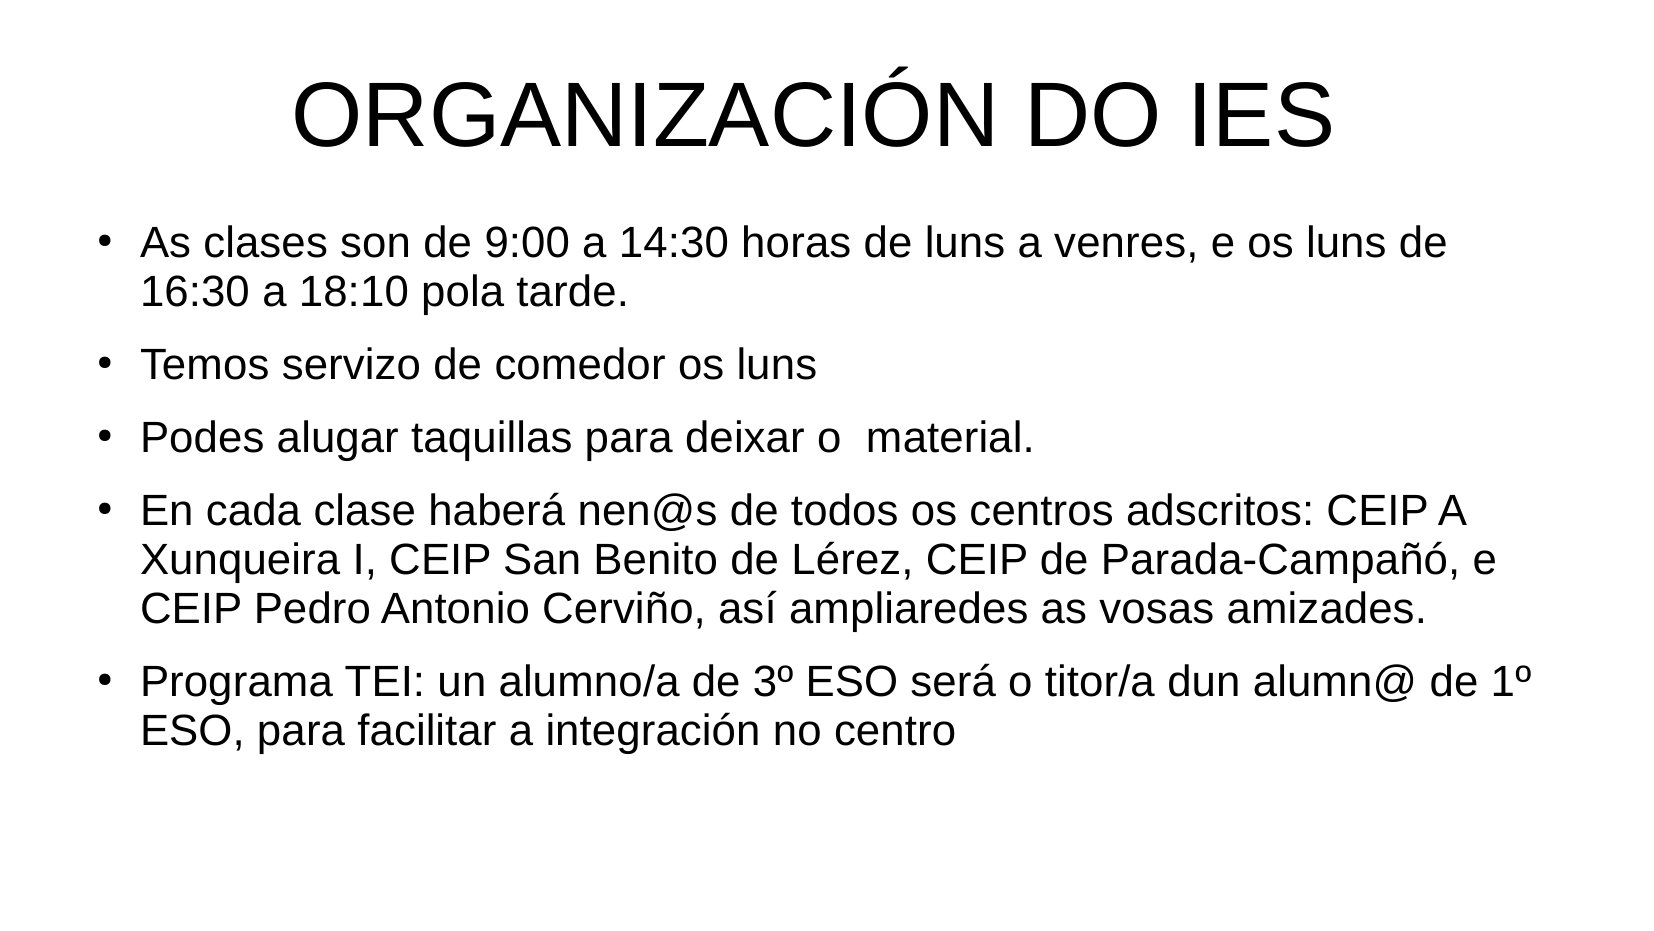

# ORGANIZACIÓN DO IES
As clases son de 9:00 a 14:30 horas de luns a venres, e os luns de 16:30 a 18:10 pola tarde.
Temos servizo de comedor os luns
Podes alugar taquillas para deixar o material.
En cada clase haberá nen@s de todos os centros adscritos: CEIP A Xunqueira I, CEIP San Benito de Lérez, CEIP de Parada-Campañó, e CEIP Pedro Antonio Cerviño, así ampliaredes as vosas amizades.
Programa TEI: un alumno/a de 3º ESO será o titor/a dun alumn@ de 1º ESO, para facilitar a integración no centro